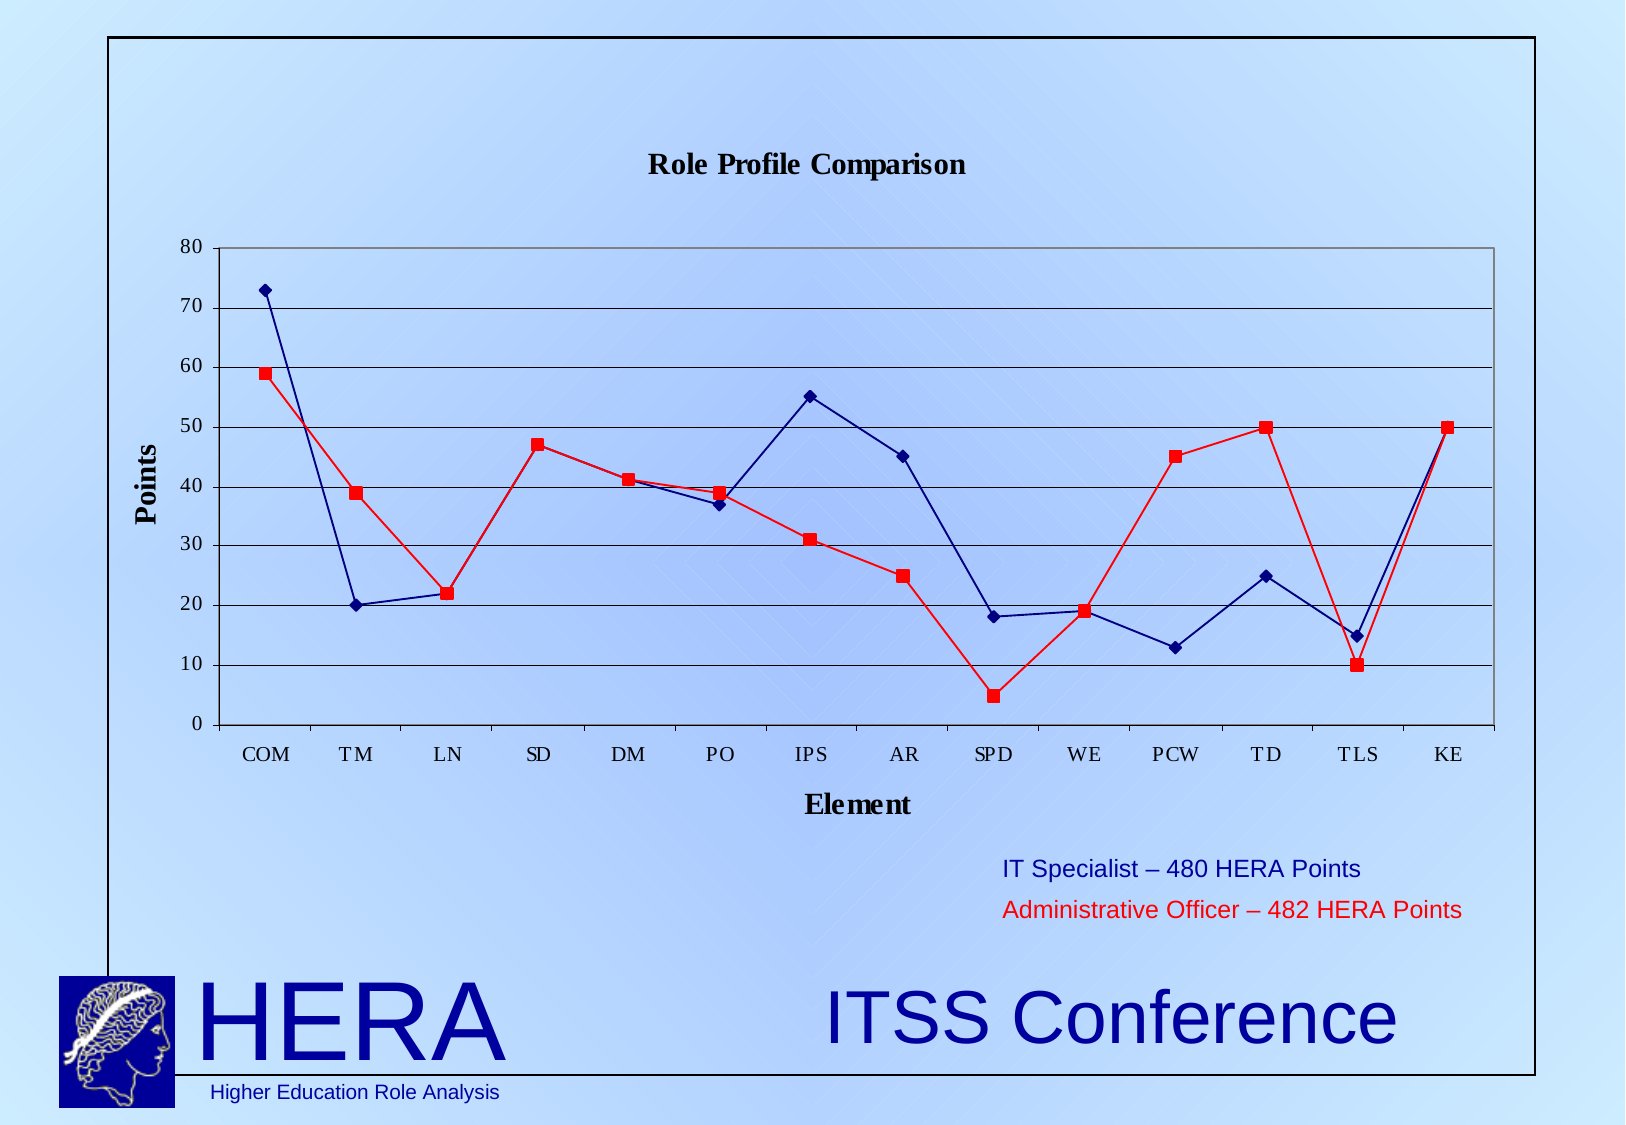

IT Specialist – 480 HERA Points
Administrative Officer – 482 HERA Points